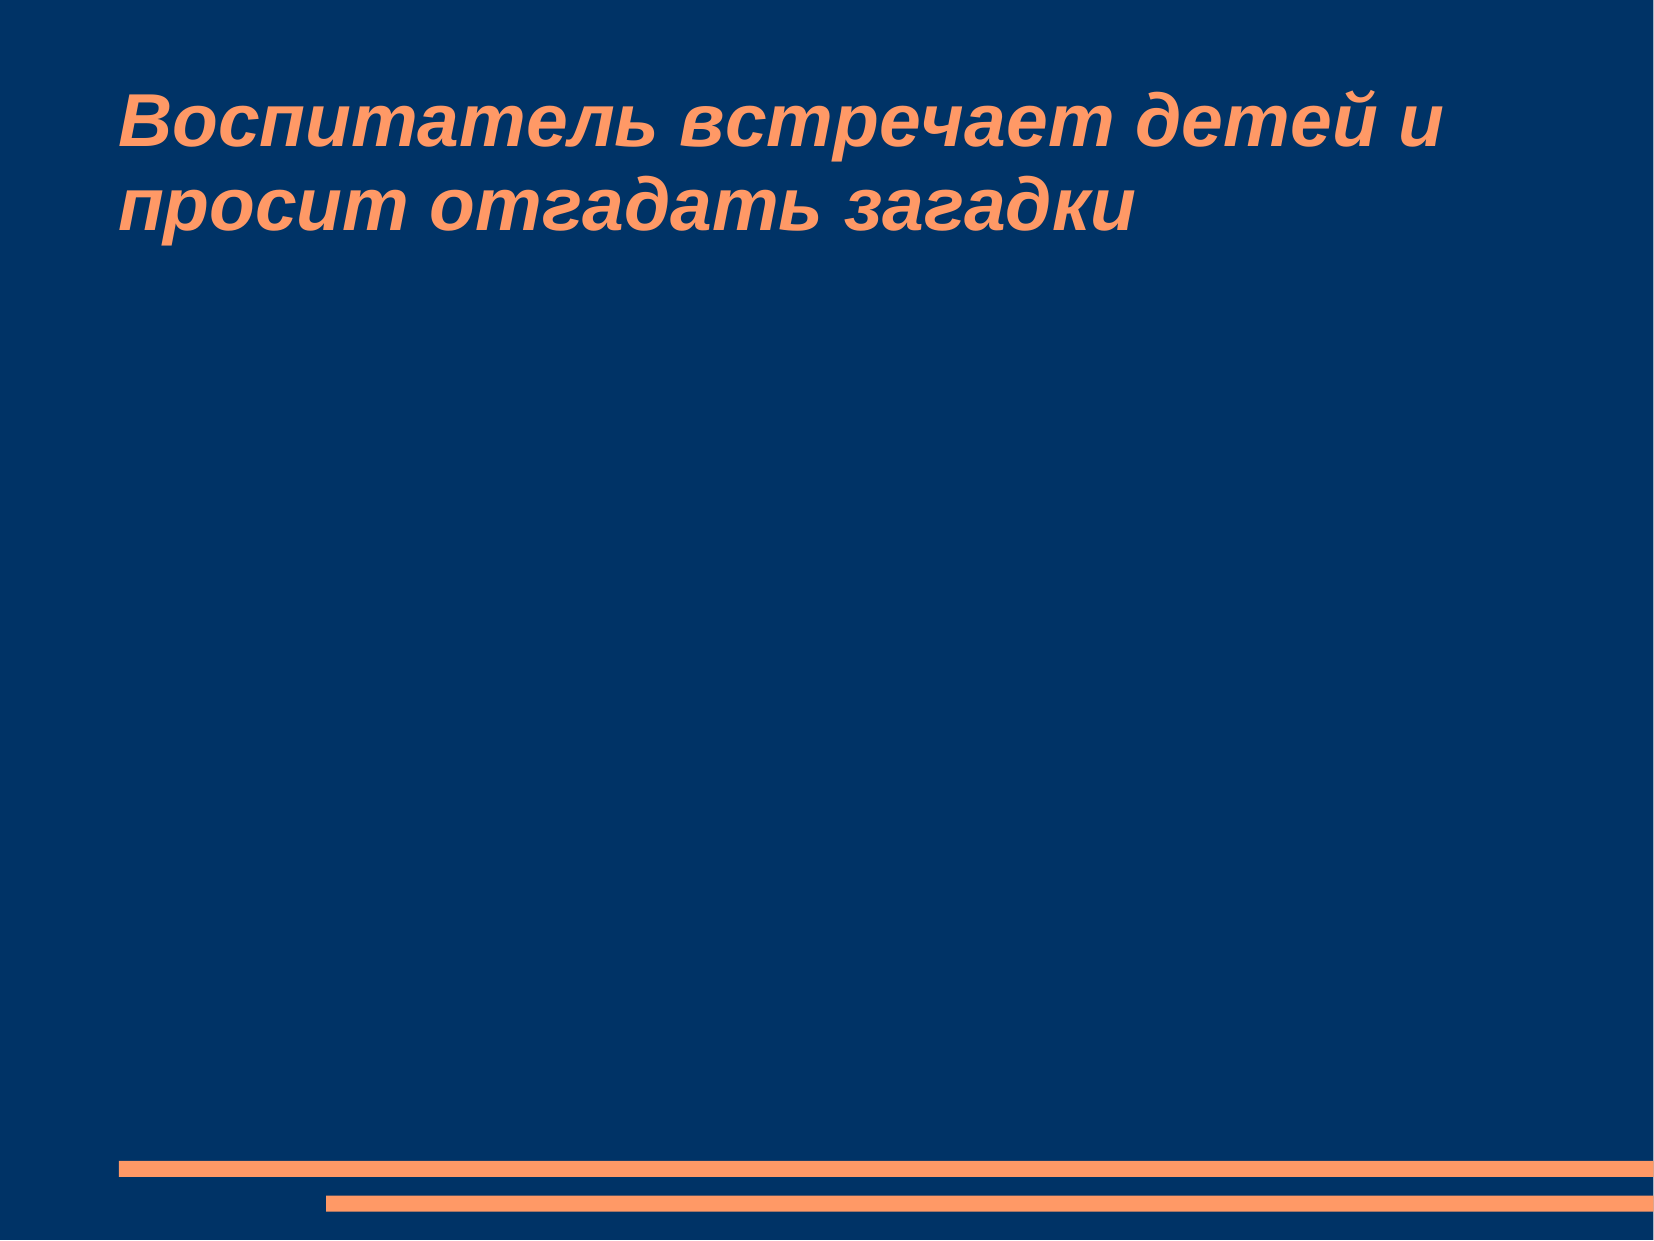

# Воспитатель встречает детей и просит отгадать загадки